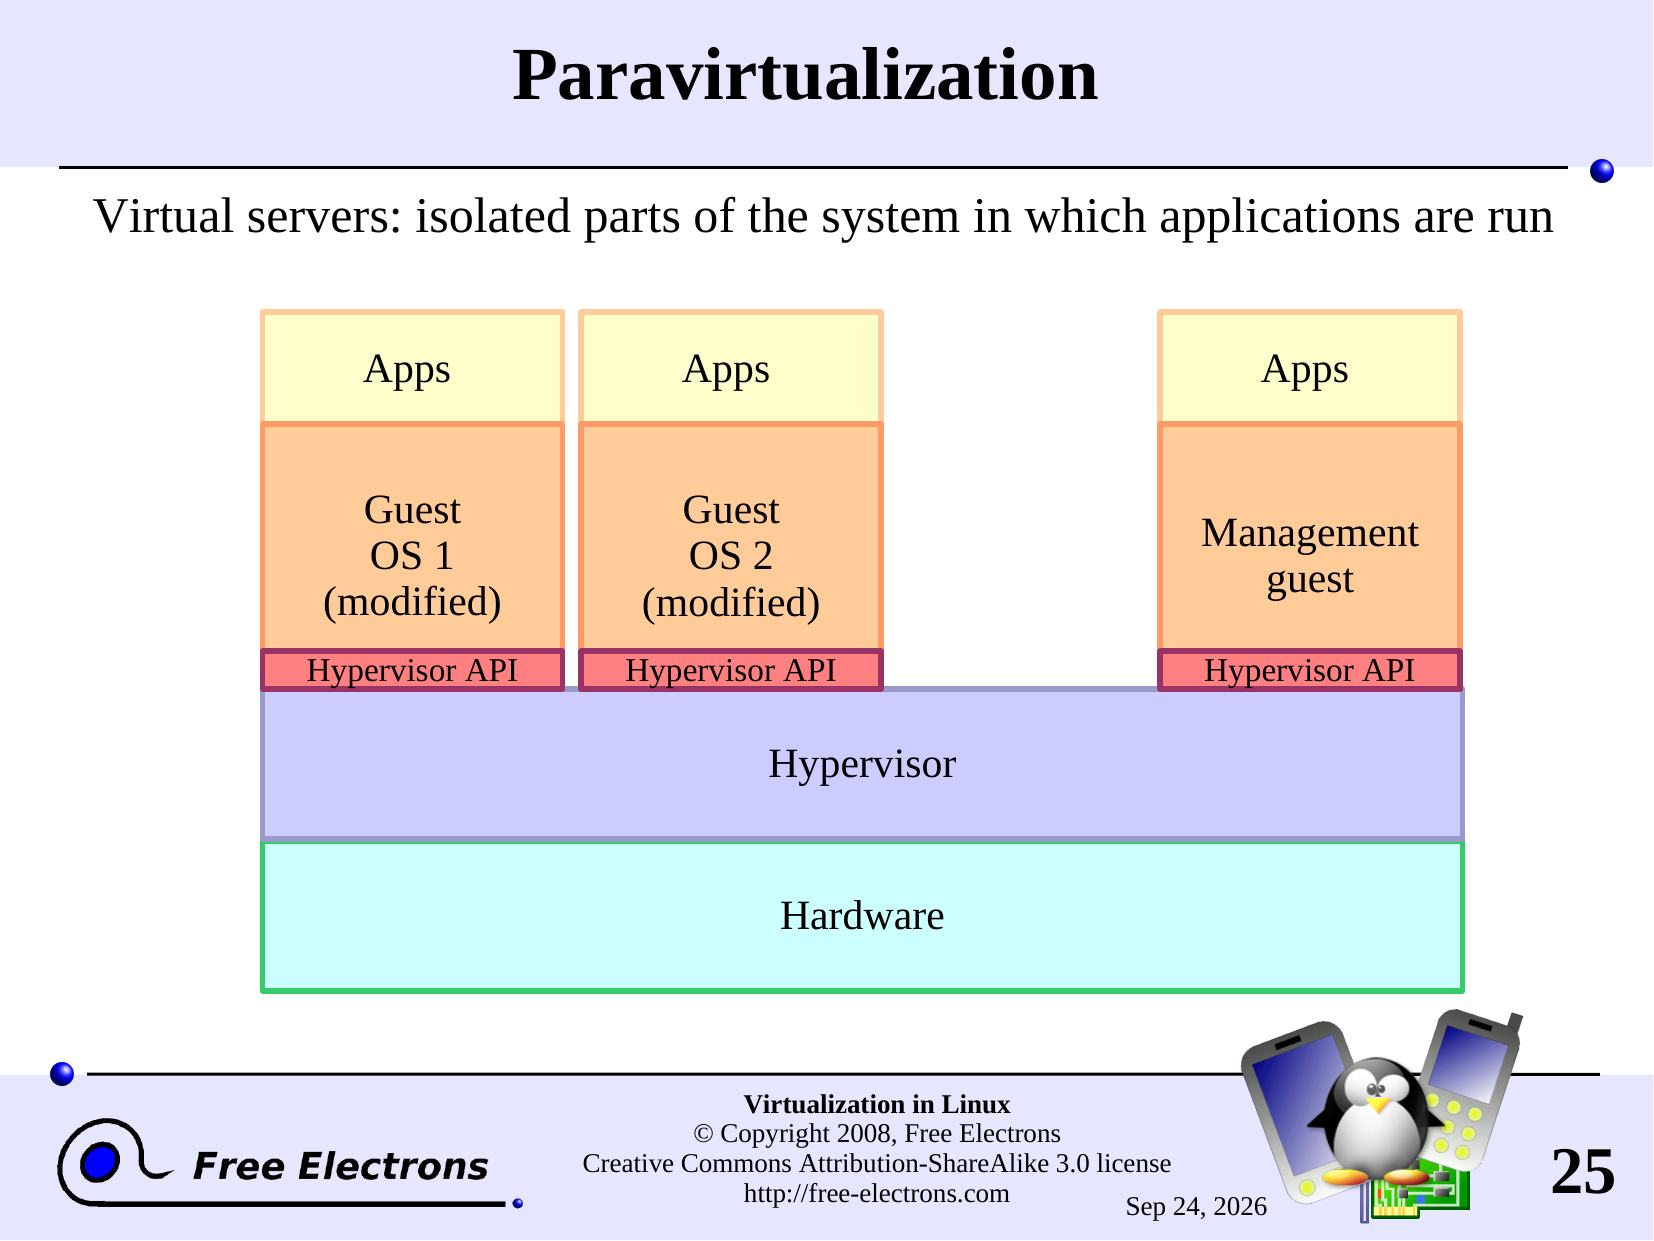

# Paravirtualization
Virtual servers: isolated parts of the system in which applications are run
Apps
Apps
Apps
Guest
OS 1
(modified)
Guest
OS 2
(modified)
Management
guest
Hypervisor API
Hypervisor API
Hypervisor API
Hypervisor
Hardware